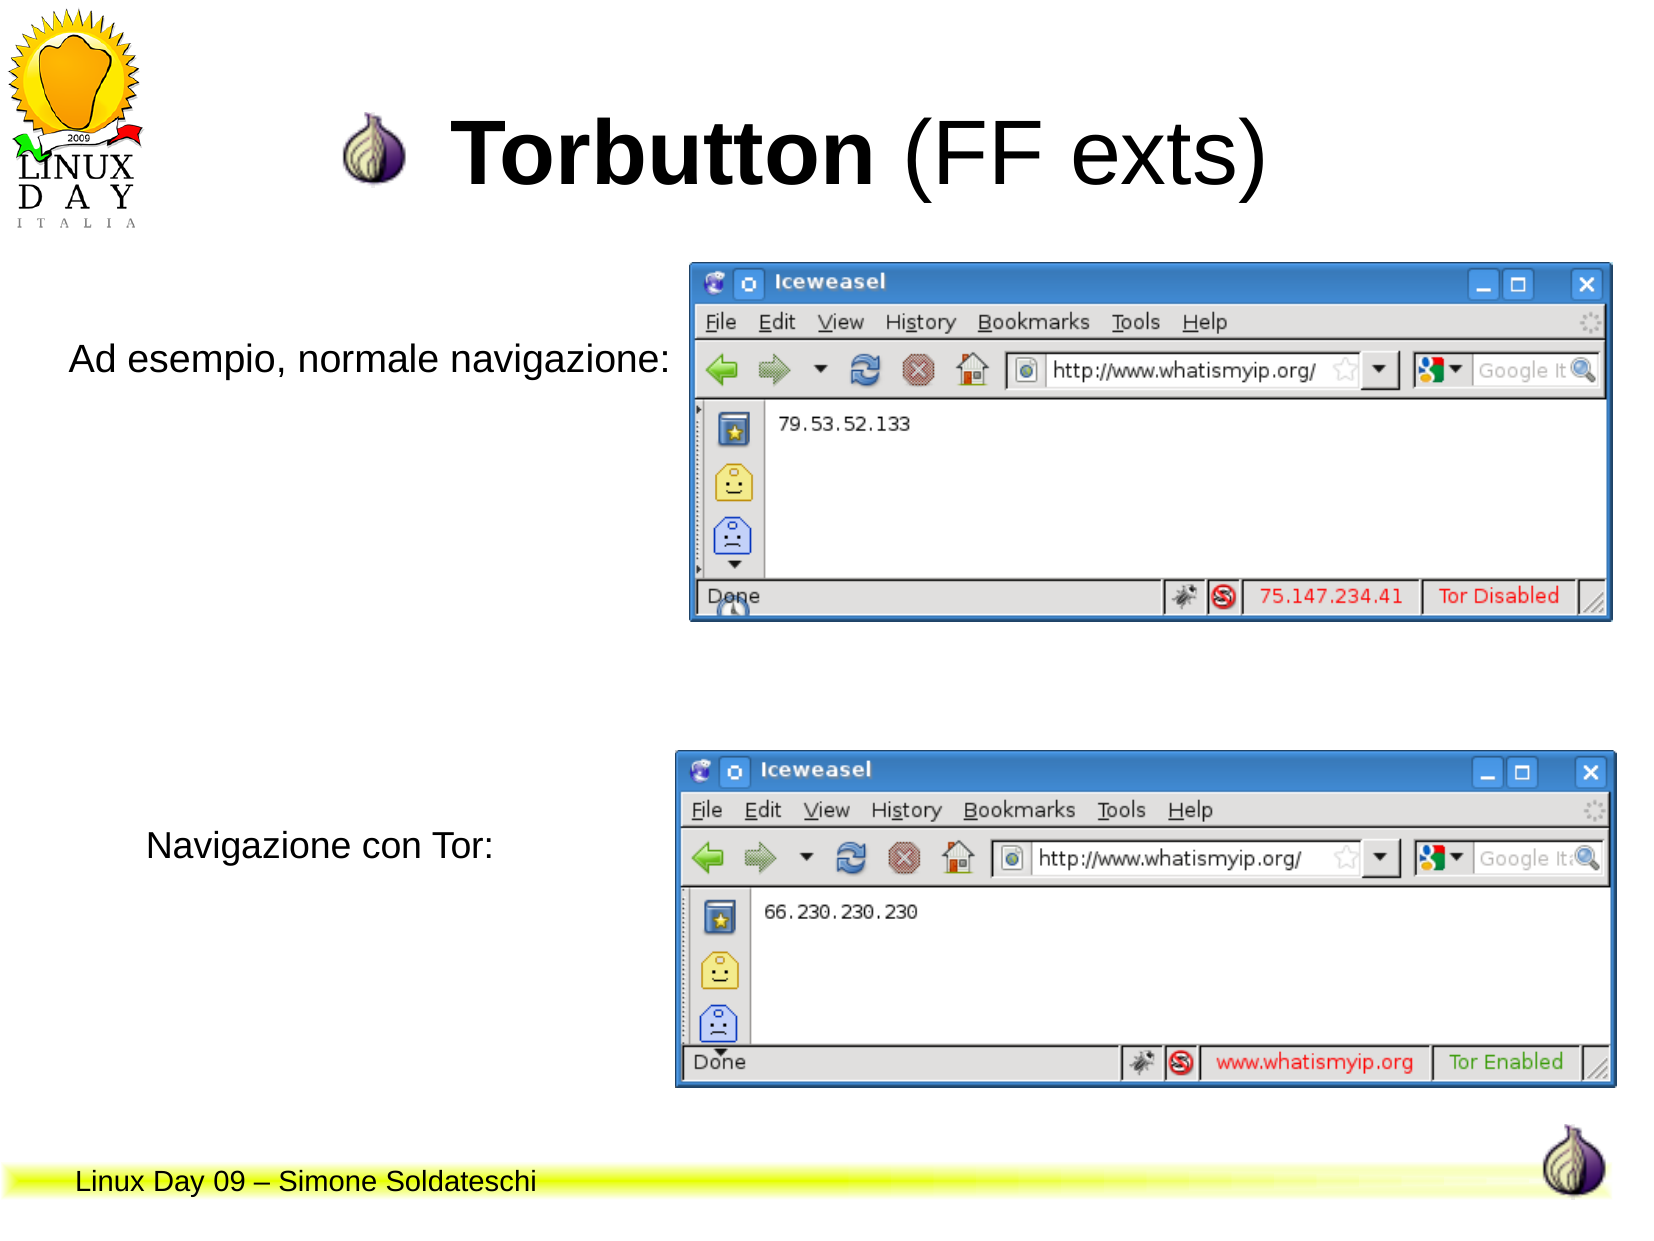

# Torbutton (FF exts)
Ad esempio, normale navigazione:
Navigazione con Tor: